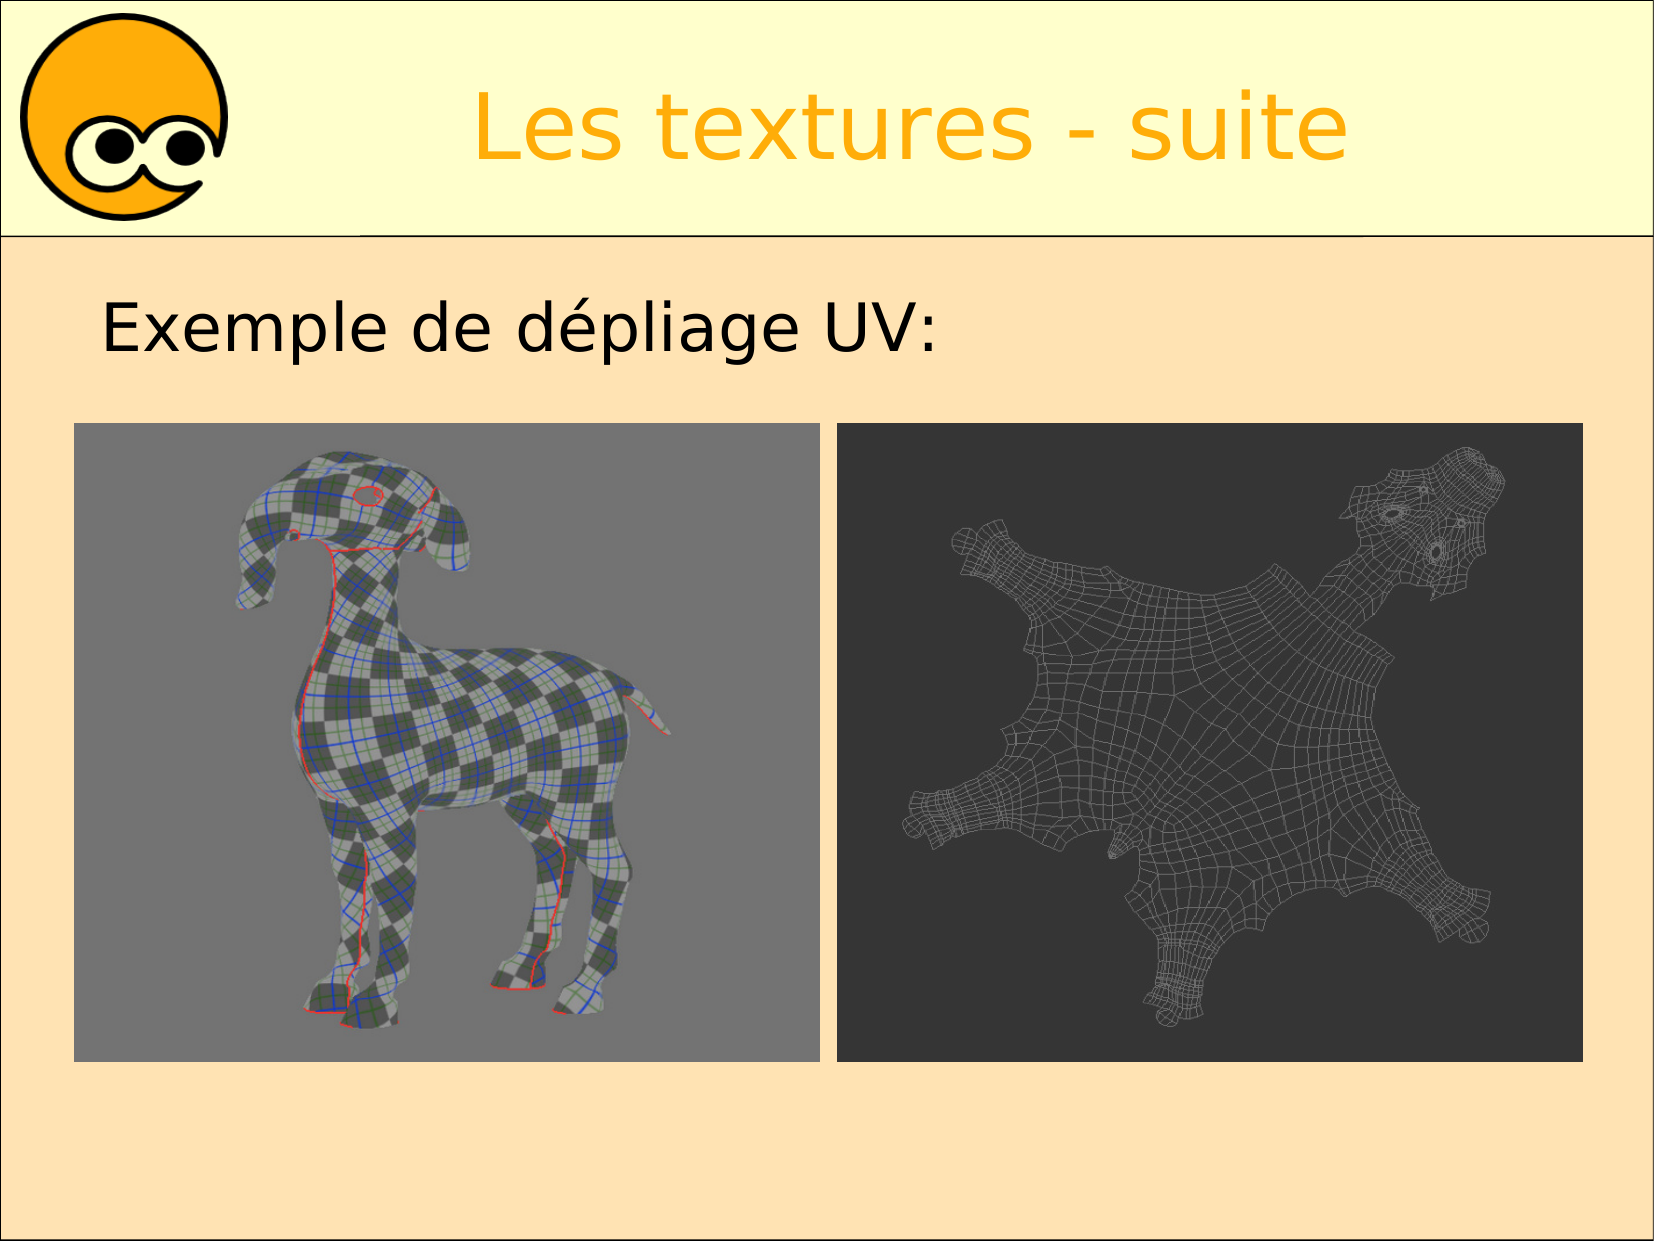

# Les textures - suite
Exemple de dépliage UV: